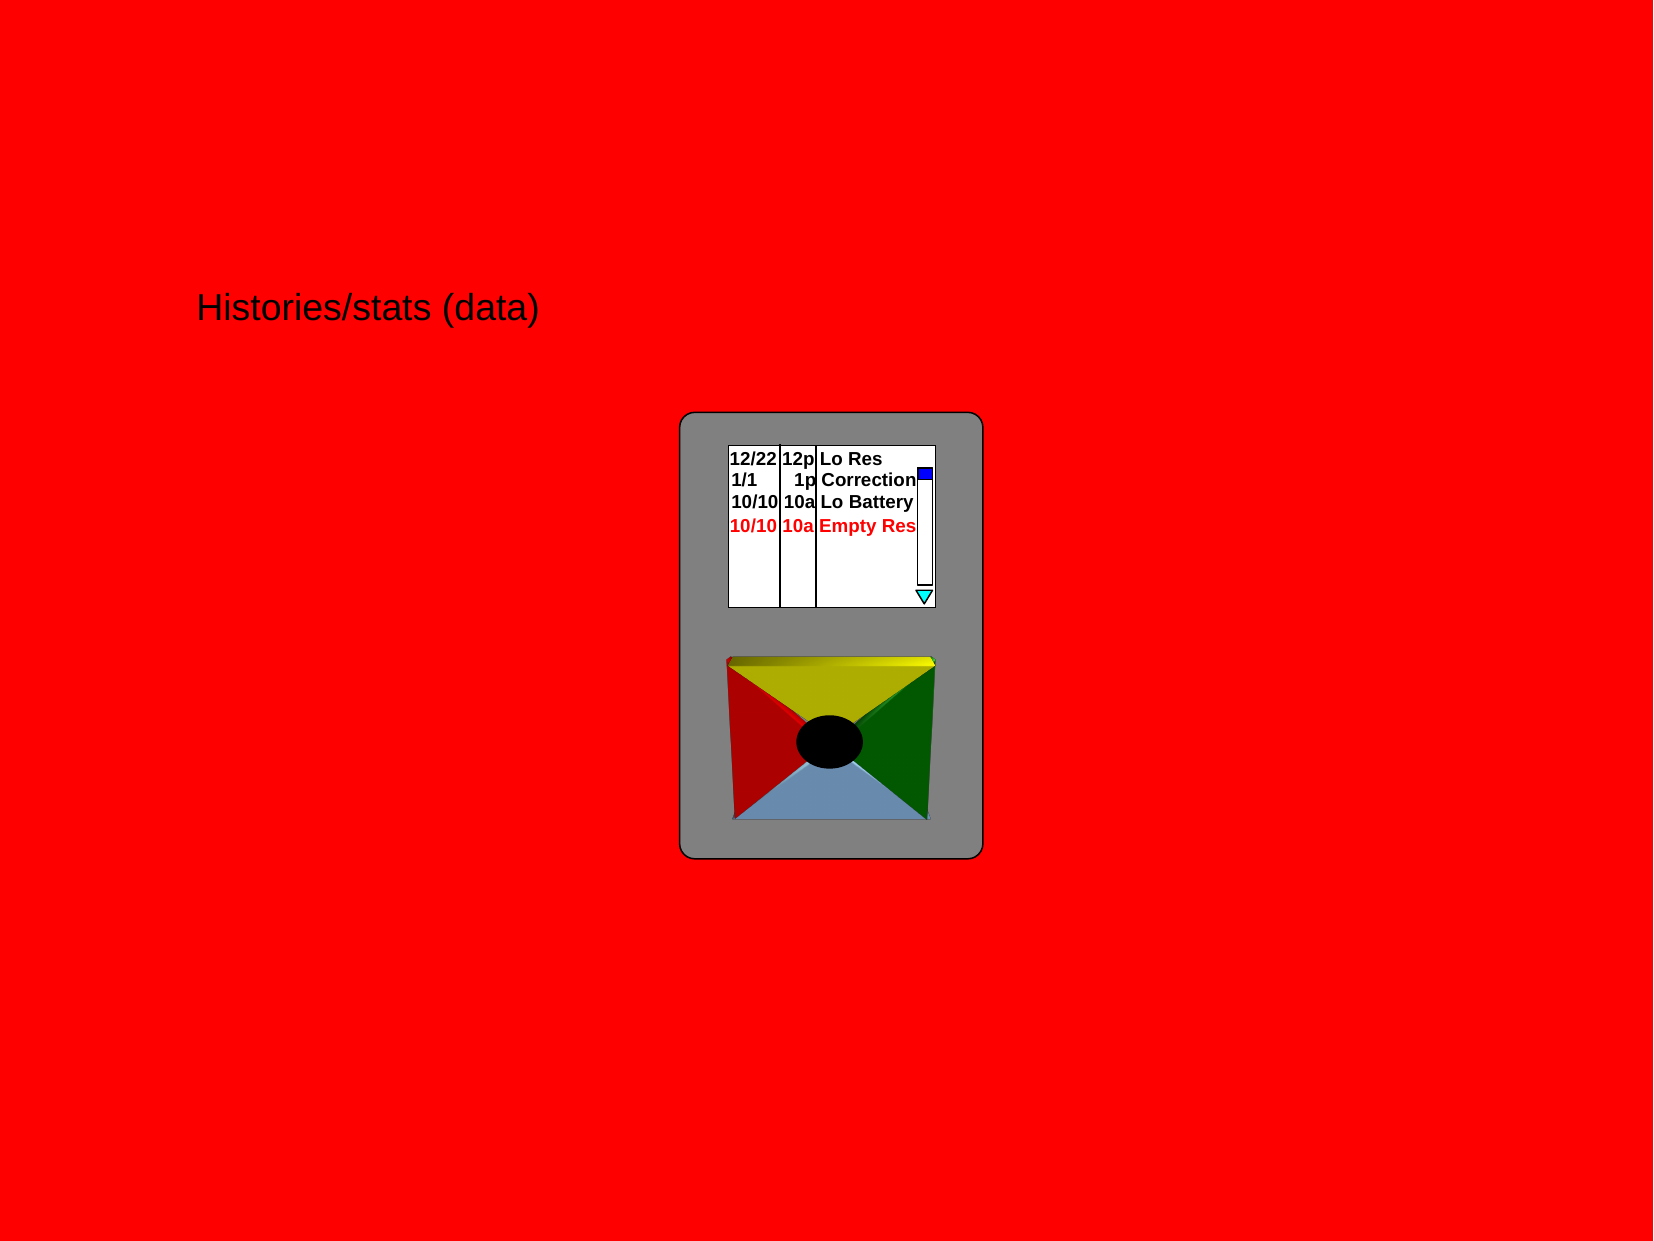

Histories/stats (data)
12/22 12p Lo Res
1/1 1p Correction
10/10 10a Lo Battery
10/10 10a Empty Res